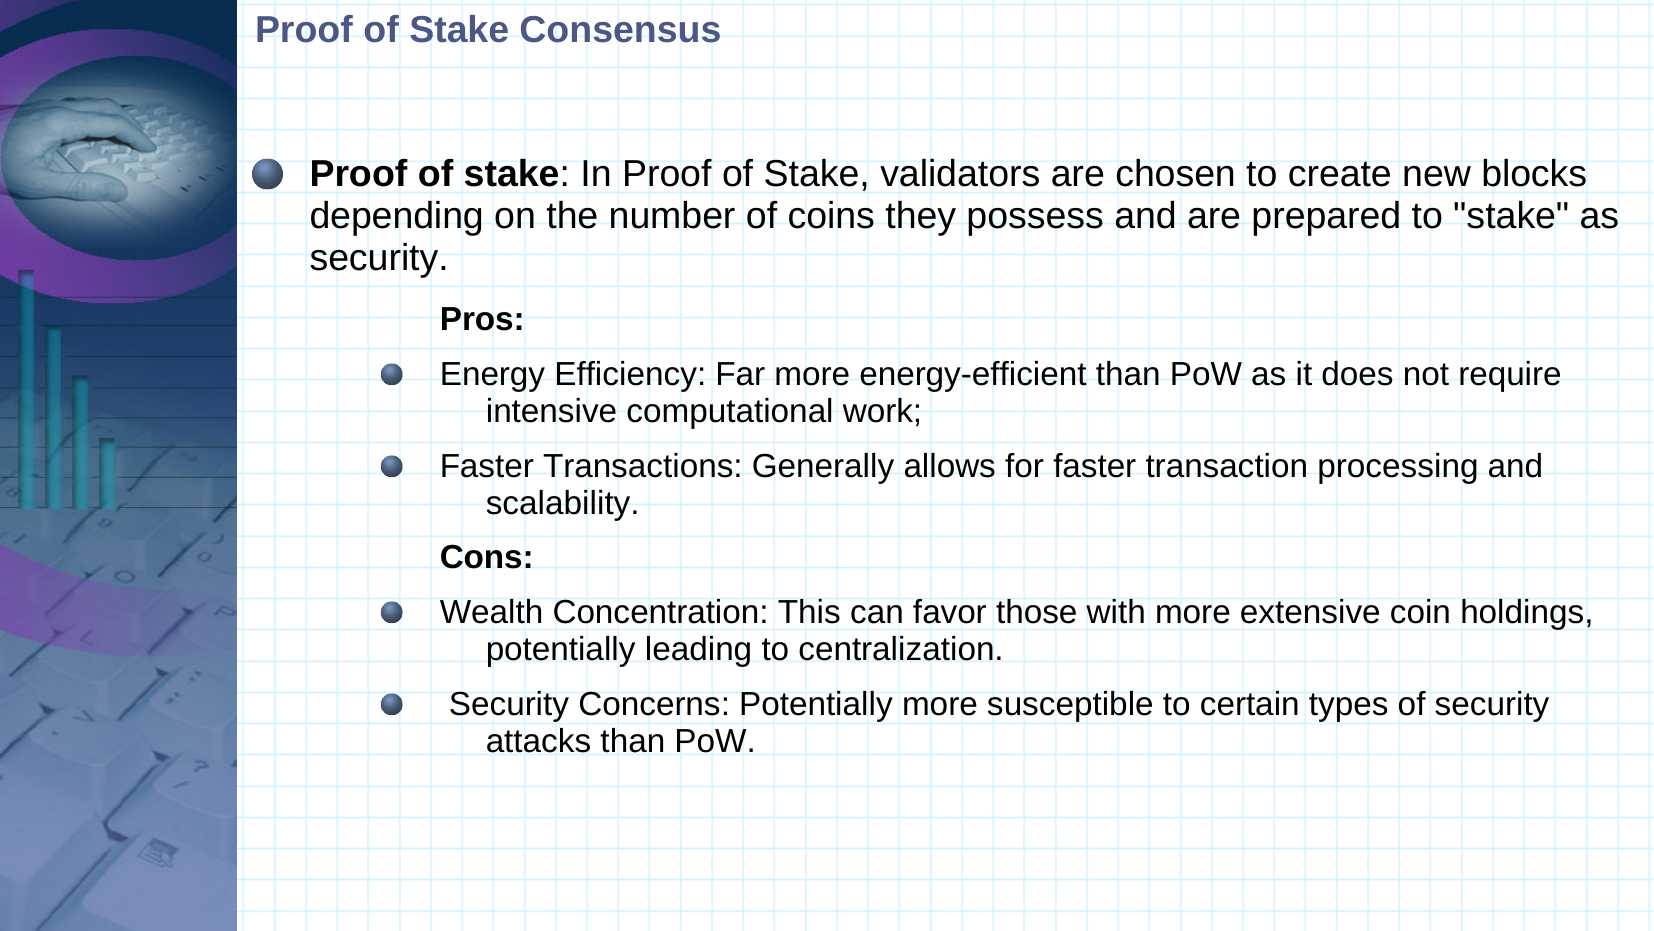

# Proof of Stake Consensus
Proof of stake: In Proof of Stake, validators are chosen to create new blocks depending on the number of coins they possess and are prepared to "stake" as security.
Pros:
Energy Efficiency: Far more energy-efficient than PoW as it does not require intensive computational work;
Faster Transactions: Generally allows for faster transaction processing and scalability.
Cons:
Wealth Concentration: This can favor those with more extensive coin holdings, potentially leading to centralization.
 Security Concerns: Potentially more susceptible to certain types of security attacks than PoW.